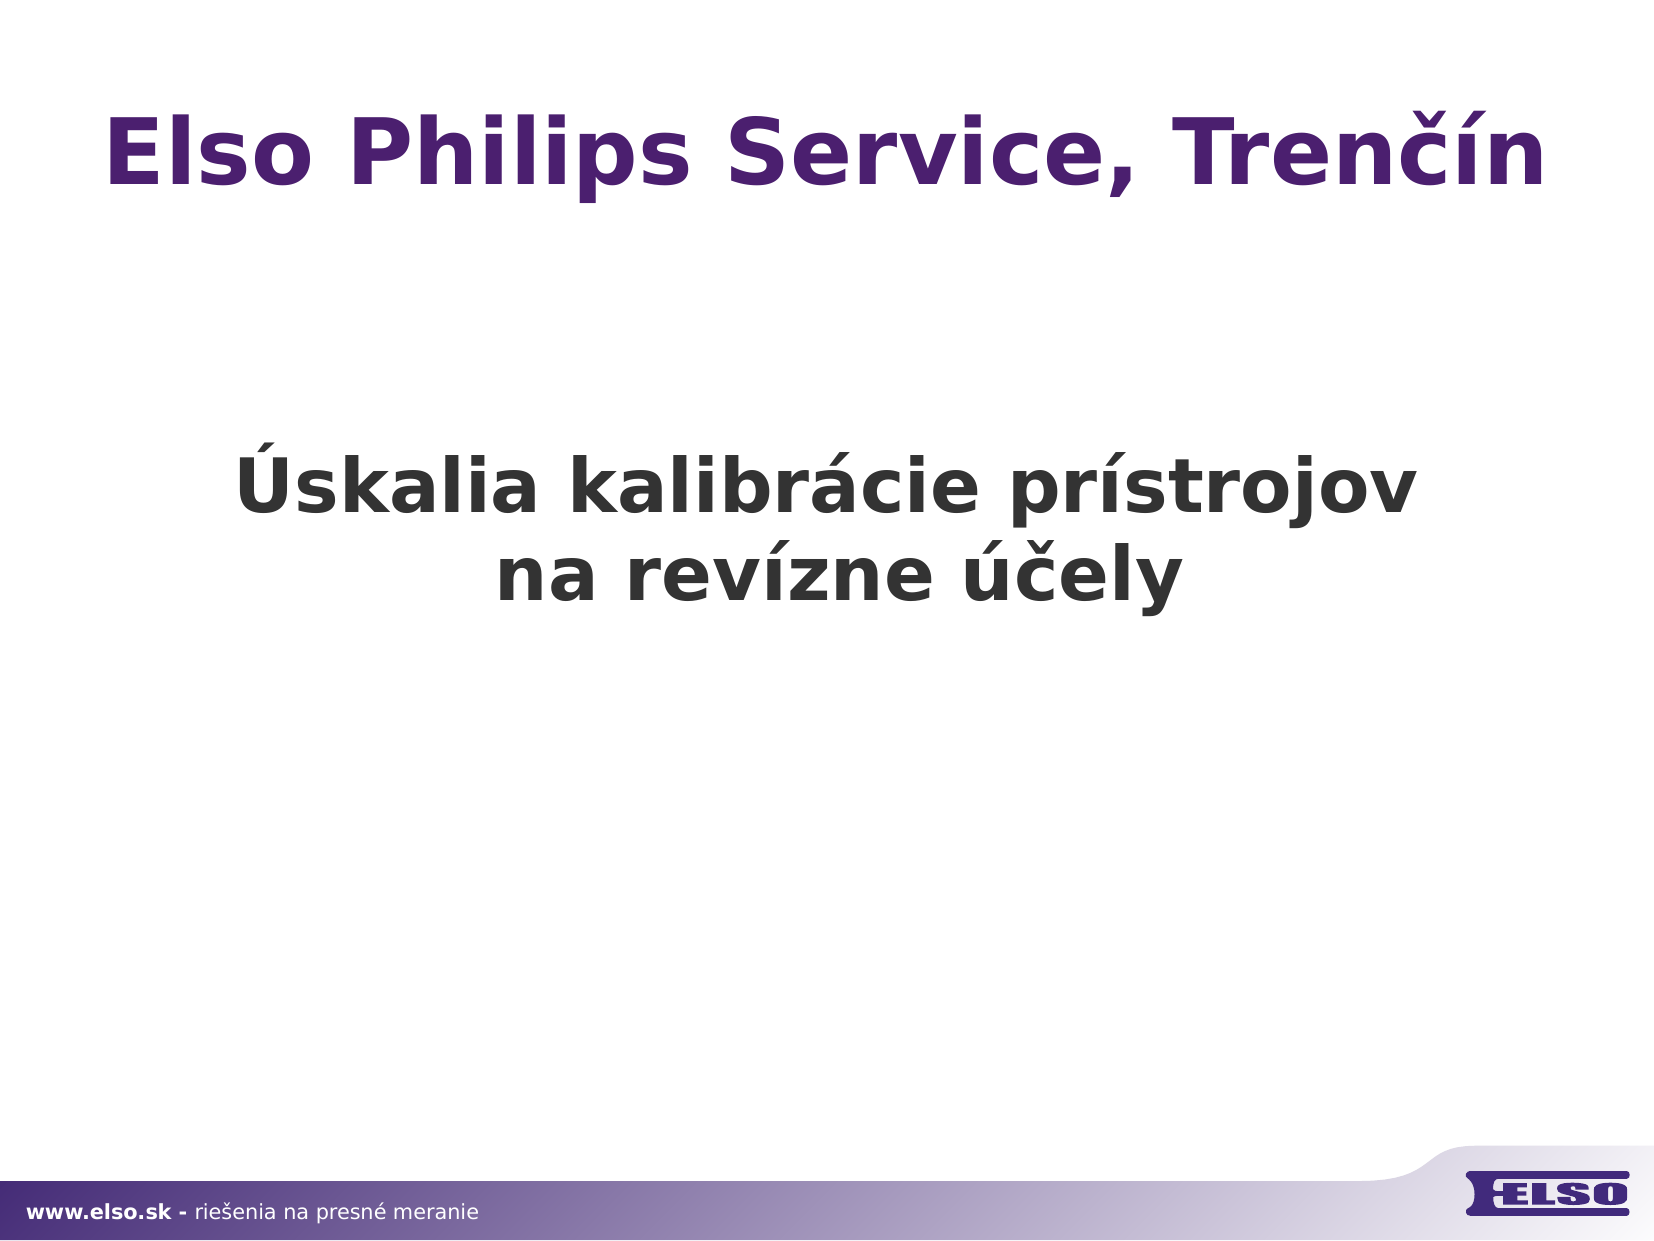

# Elso Philips Service, Trenčín
Úskalia kalibrácie prístrojov
 na revízne účely